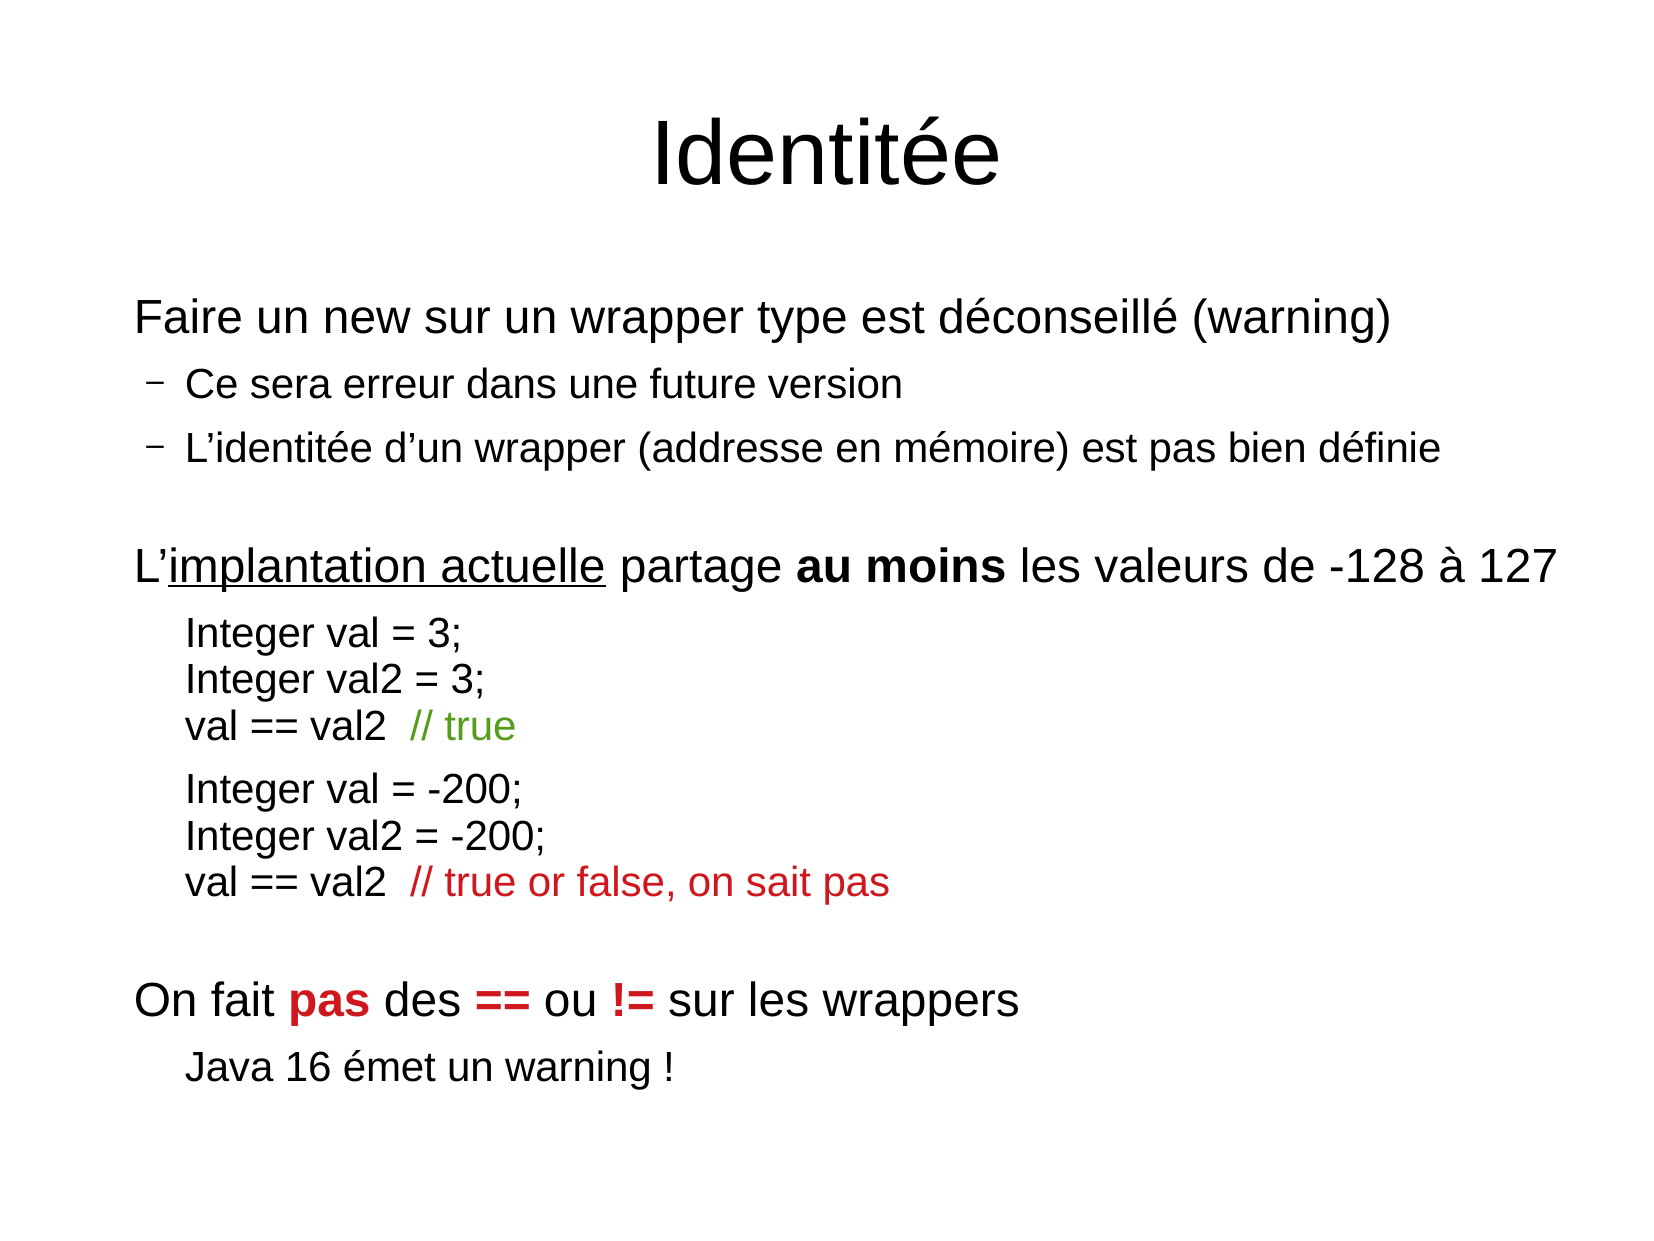

# Identitée
Faire un new sur un wrapper type est déconseillé (warning)
Ce sera erreur dans une future version
L’identitée d’un wrapper (addresse en mémoire) est pas bien définie
L’implantation actuelle partage au moins les valeurs de -128 à 127
Integer val = 3;
Integer val2 = 3;
val == val2 // true
Integer val = -200;
Integer val2 = -200;
val == val2 // true or false, on sait pas
On fait pas des == ou != sur les wrappers
Java 16 émet un warning !